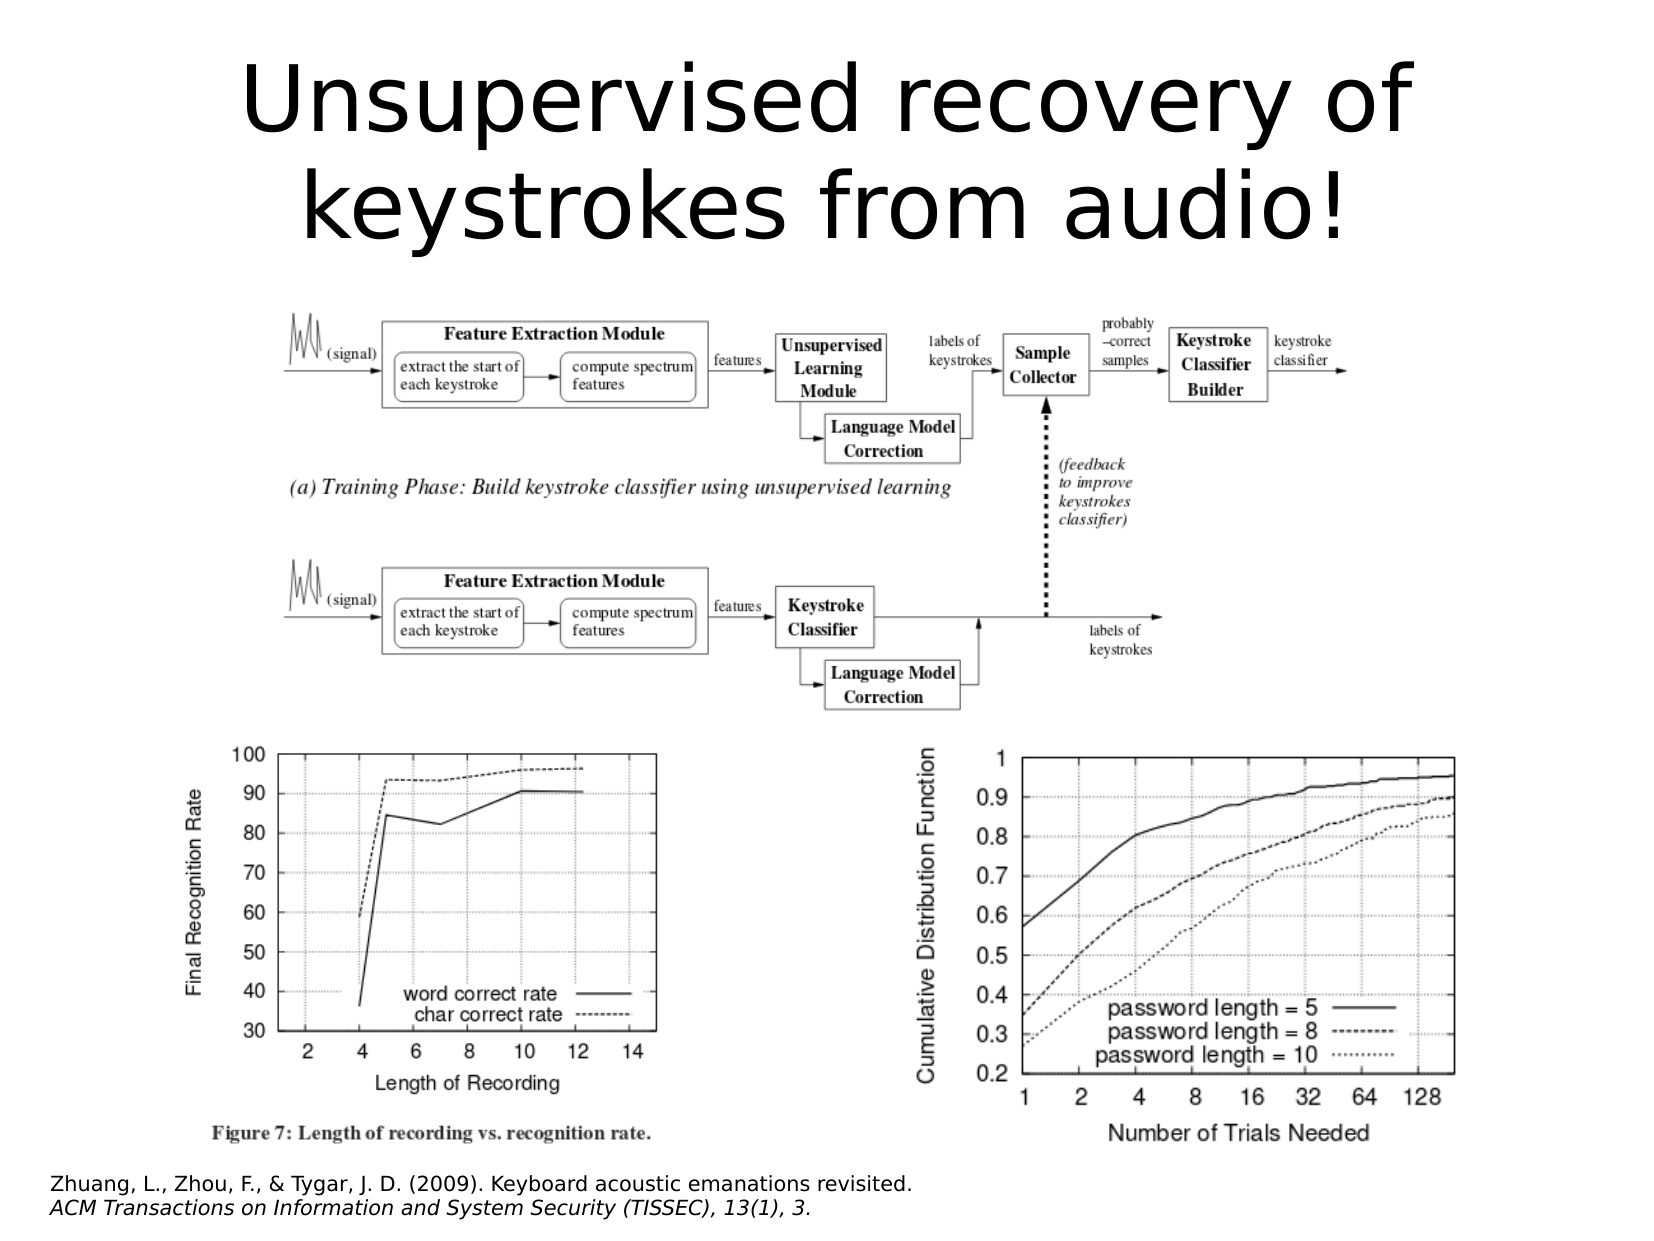

# Unsupervised recovery of keystrokes from audio!
Zhuang, L., Zhou, F., & Tygar, J. D. (2009). Keyboard acoustic emanations revisited. ACM Transactions on Information and System Security (TISSEC), 13(1), 3.